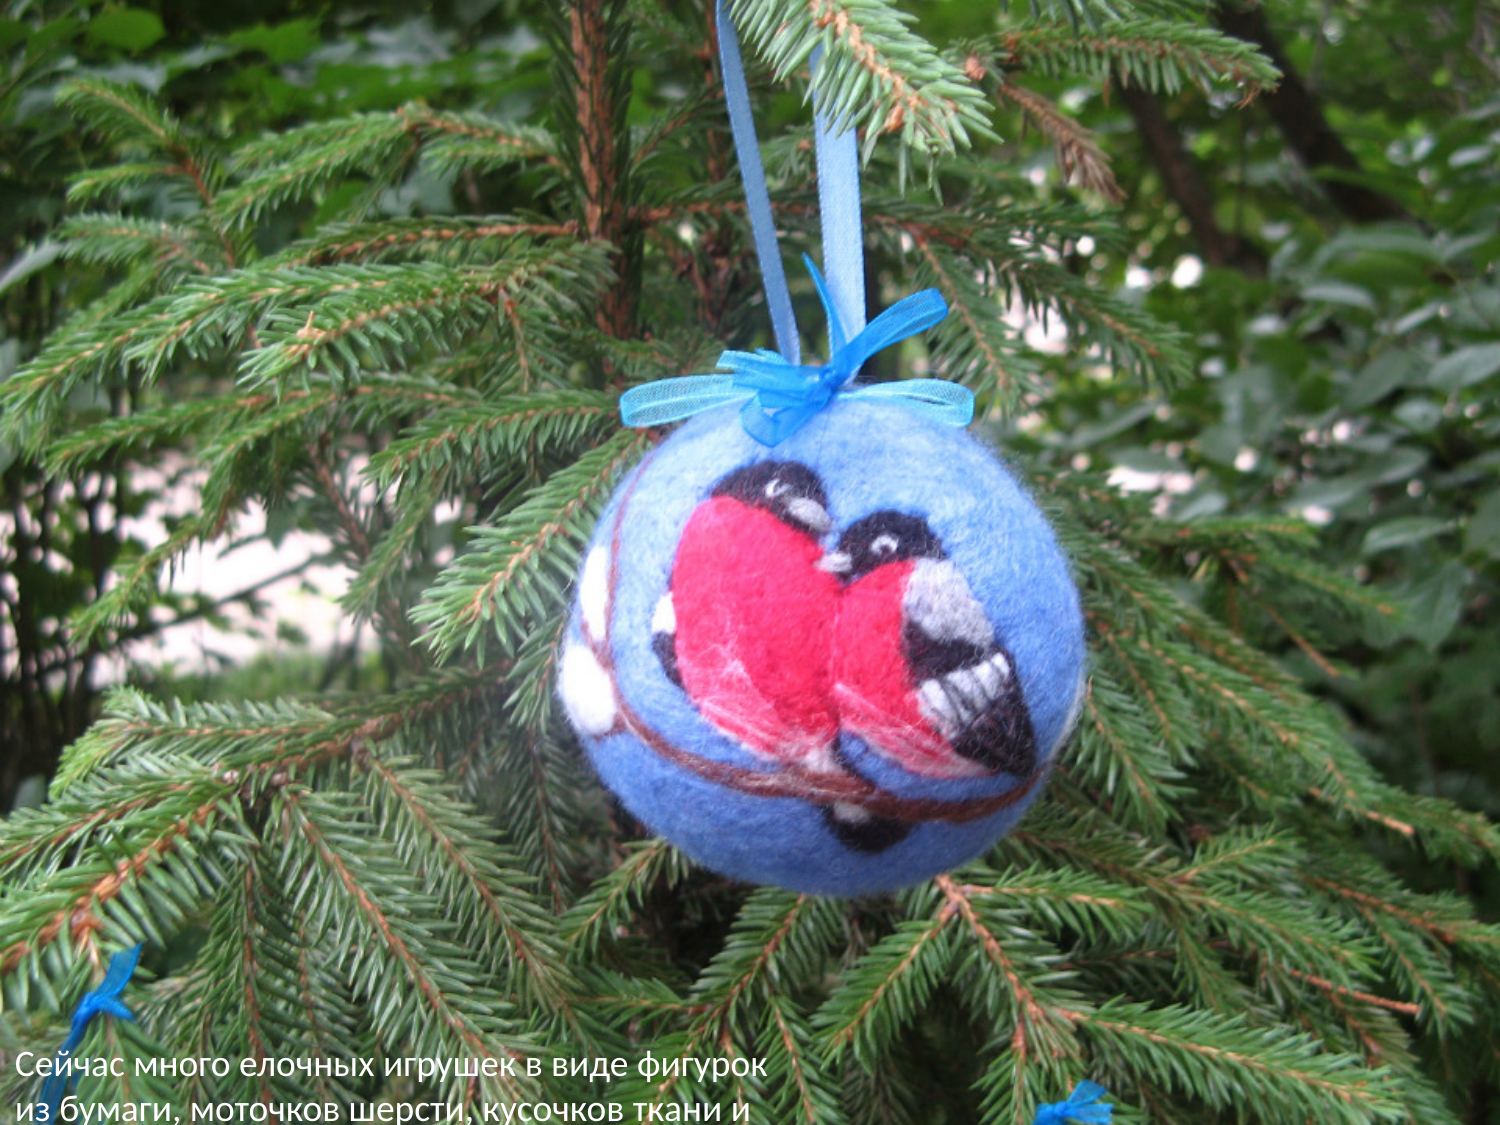

Сейчас много елочных игрушек в виде фигурок из бумаги, моточков шерсти, кусочков ткани и соломы.